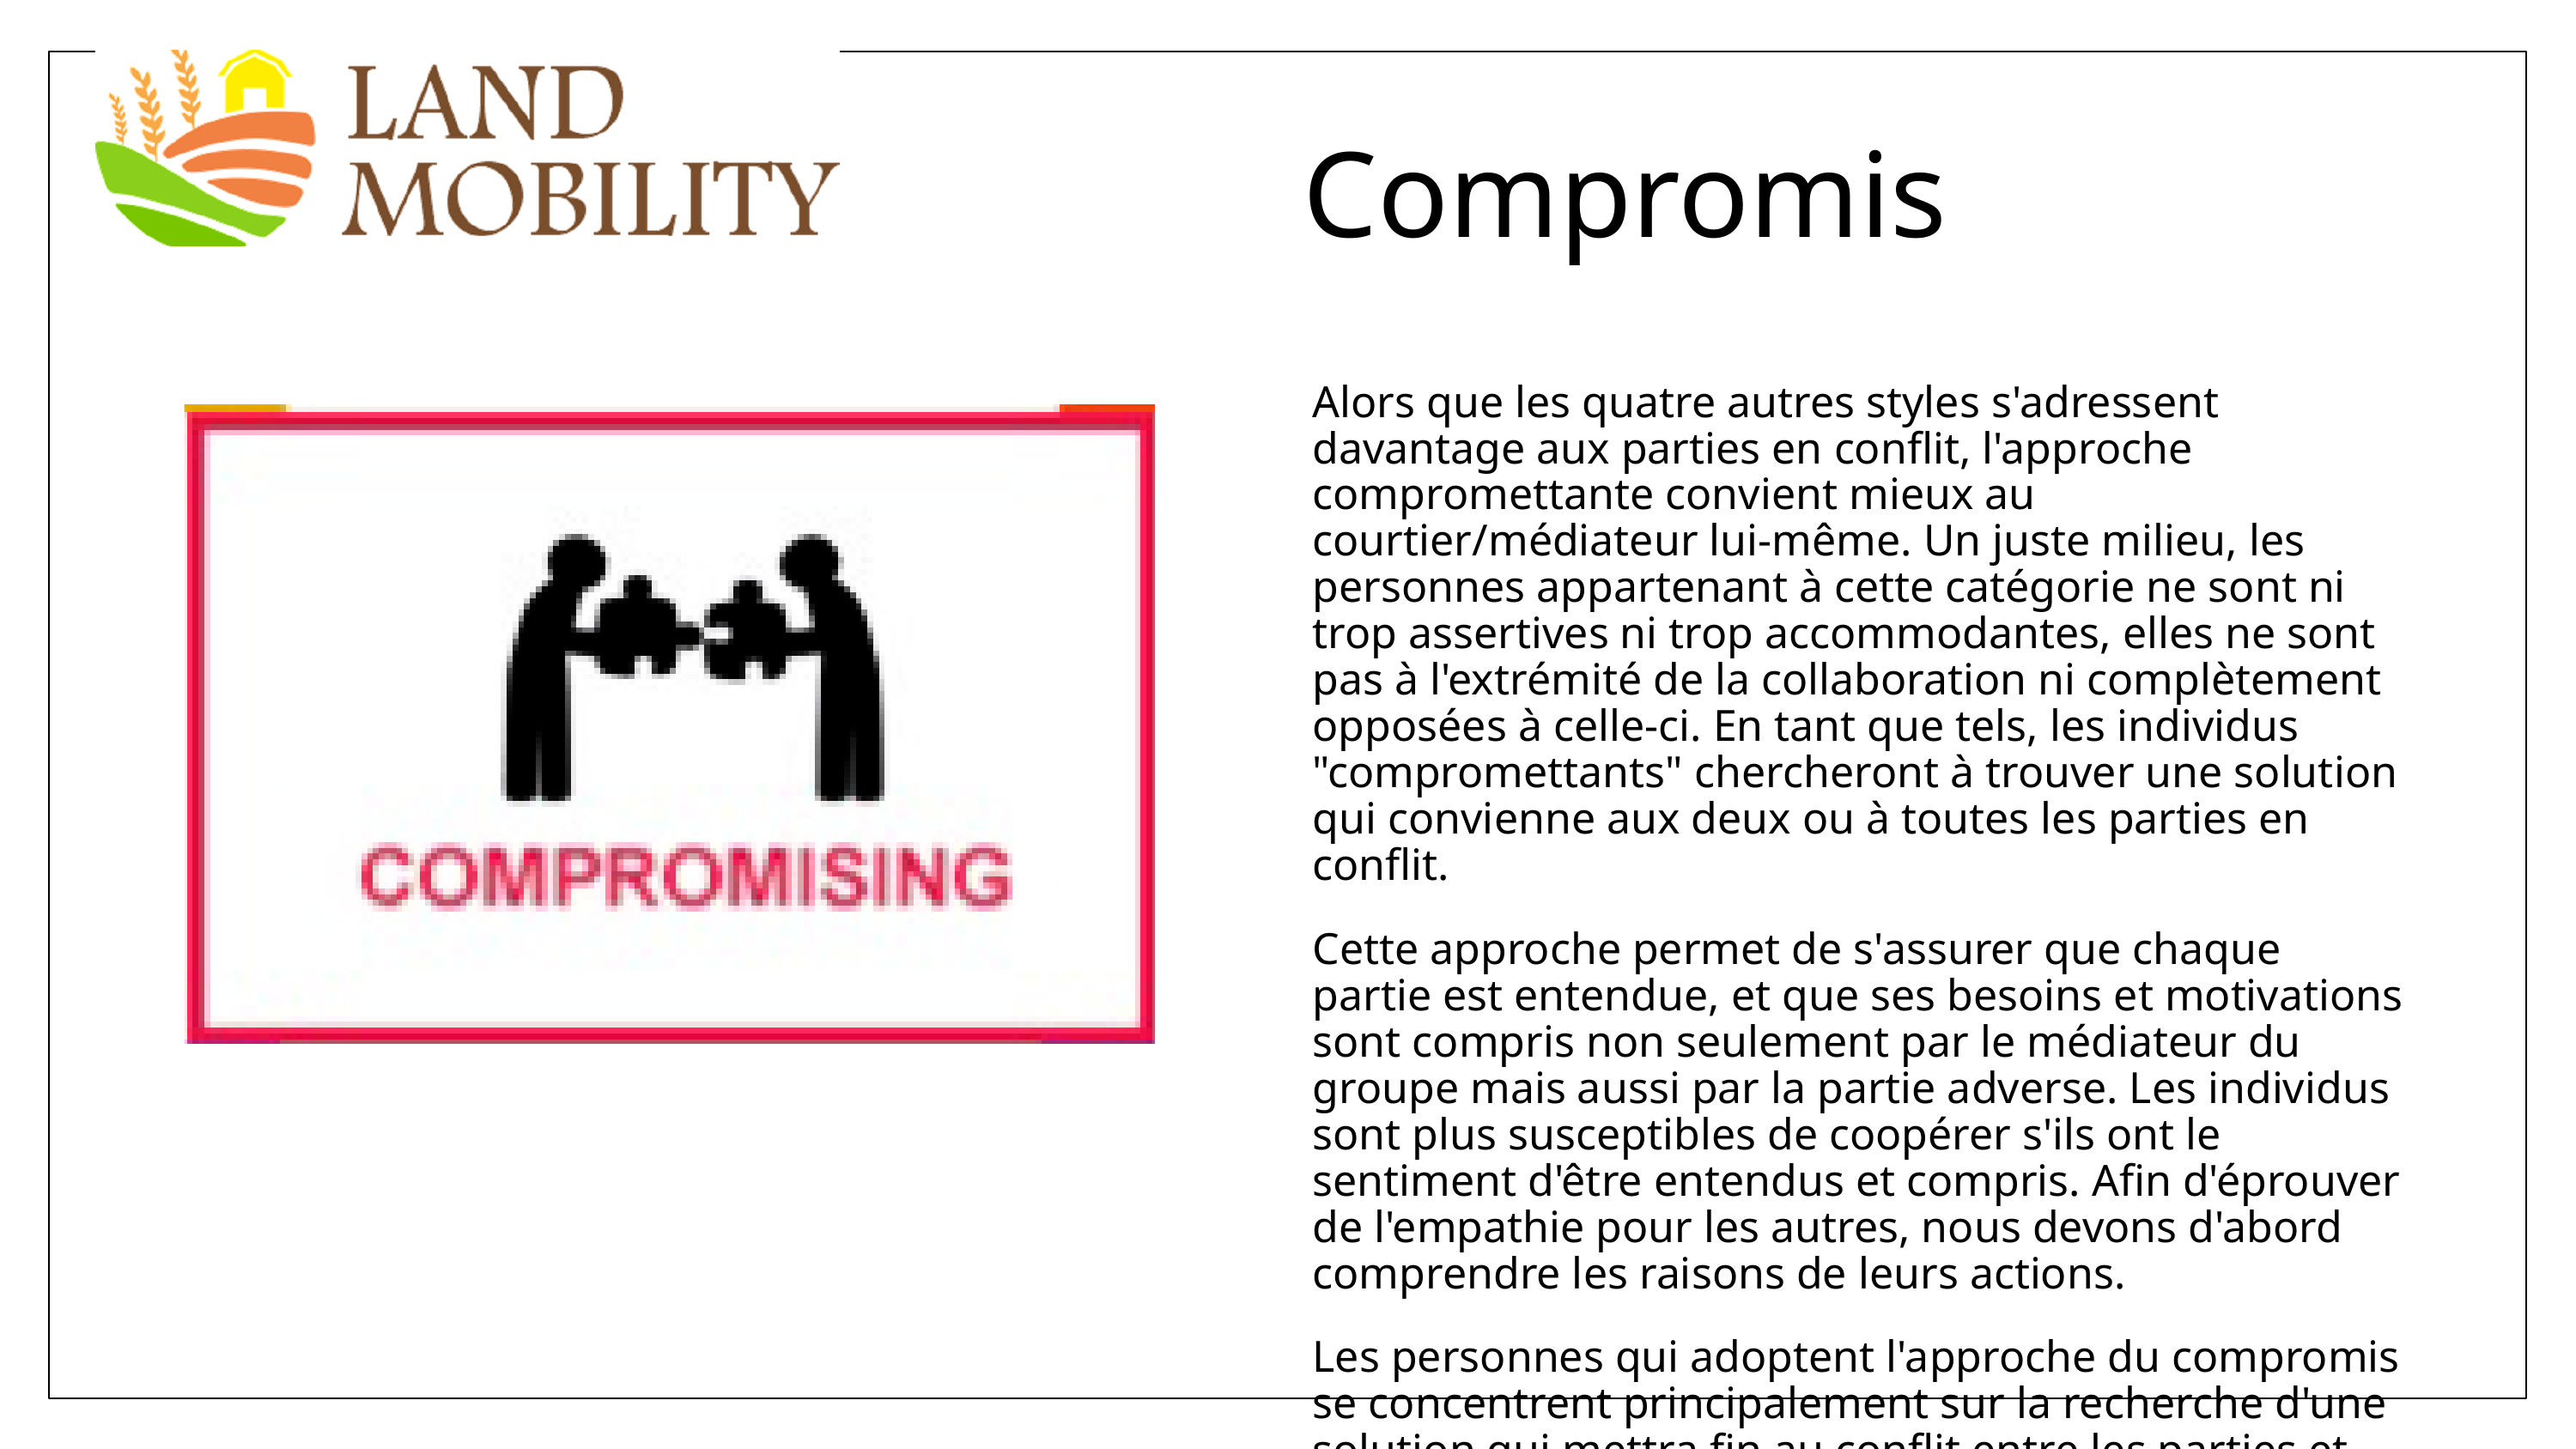

# Compromis
Alors que les quatre autres styles s'adressent davantage aux parties en conflit, l'approche compromettante convient mieux au courtier/médiateur lui-même. Un juste milieu, les personnes appartenant à cette catégorie ne sont ni trop assertives ni trop accommodantes, elles ne sont pas à l'extrémité de la collaboration ni complètement opposées à celle-ci. En tant que tels, les individus "compromettants" chercheront à trouver une solution qui convienne aux deux ou à toutes les parties en conflit.
Cette approche permet de s'assurer que chaque partie est entendue, et que ses besoins et motivations sont compris non seulement par le médiateur du groupe mais aussi par la partie adverse. Les individus sont plus susceptibles de coopérer s'ils ont le sentiment d'être entendus et compris. Afin d'éprouver de l'empathie pour les autres, nous devons d'abord comprendre les raisons de leurs actions.
Les personnes qui adoptent l'approche du compromis se concentrent principalement sur la recherche d'une solution qui mettra fin au conflit entre les parties et les ramènera à des conditions amicales.